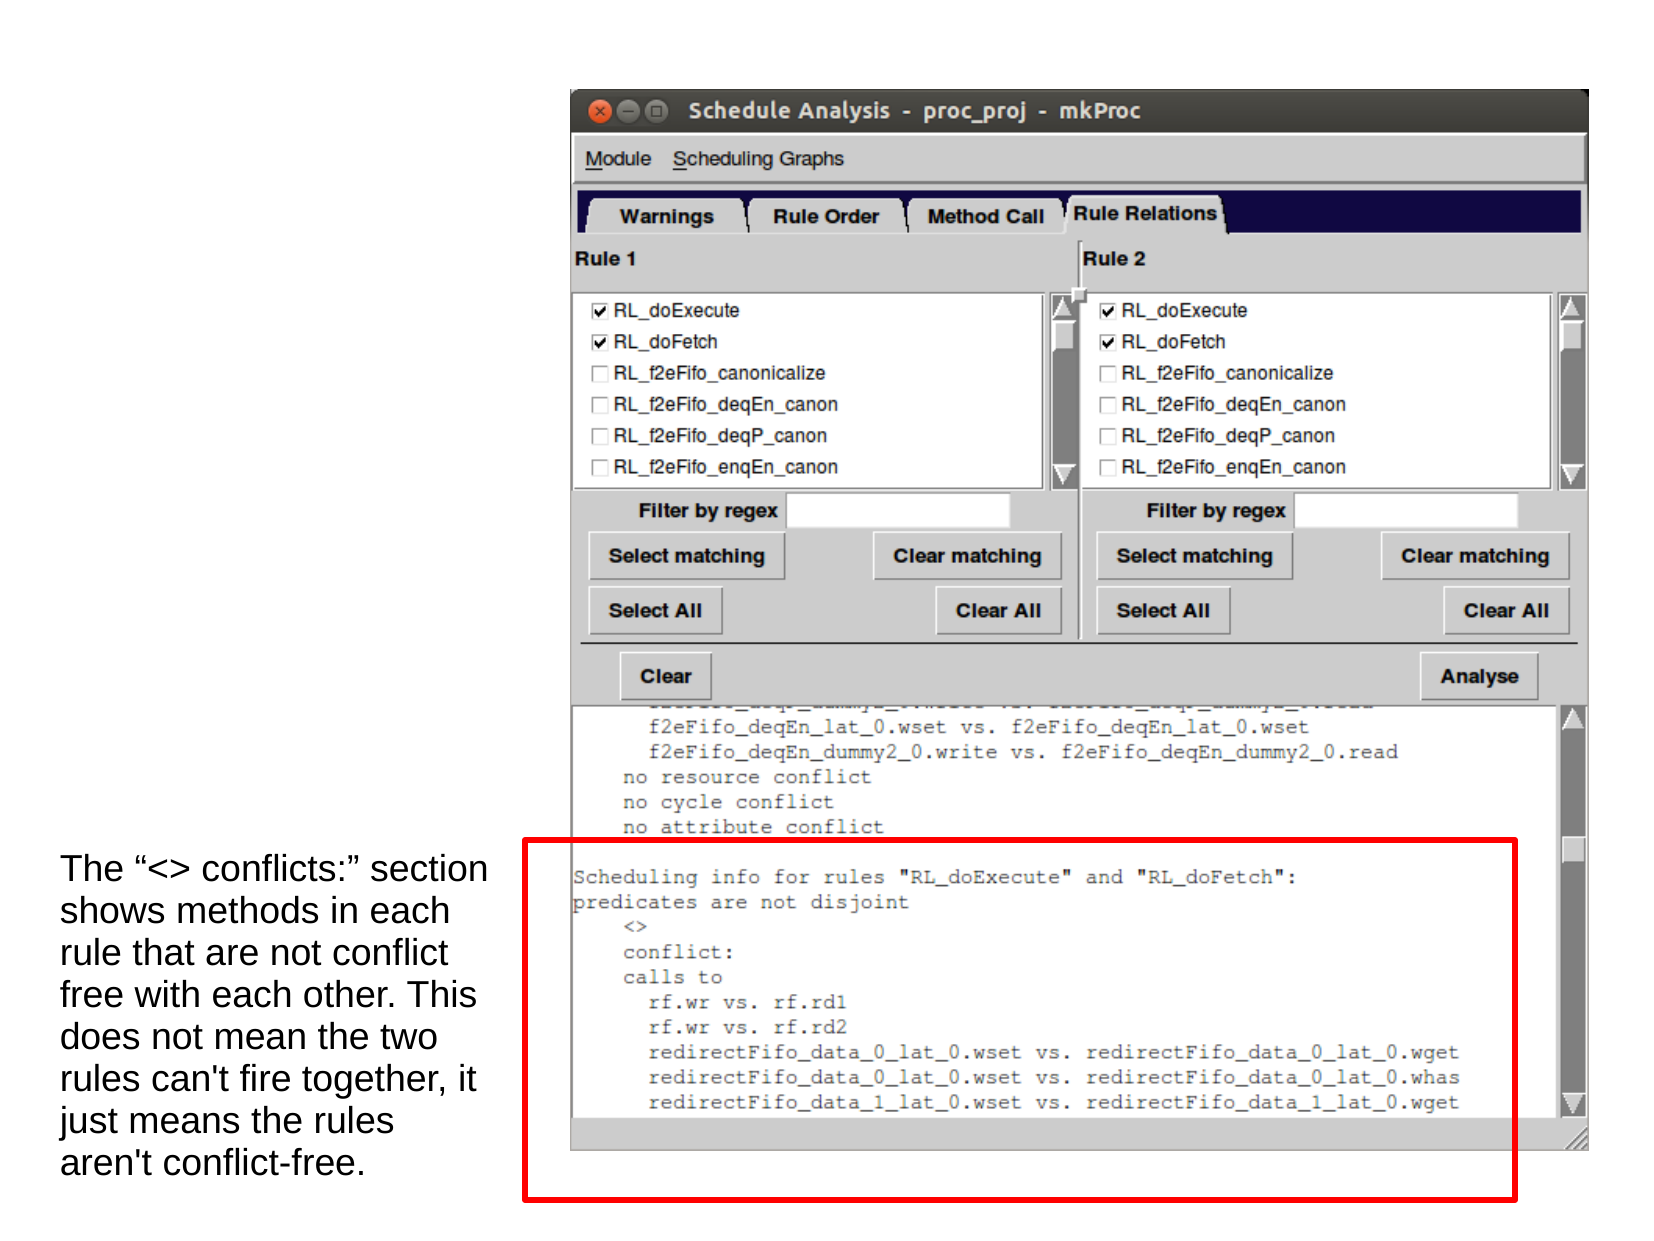

The “<> conflicts:” section shows methods in each rule that are not conflict free with each other. This does not mean the two rules can't fire together, it just means the rules aren't conflict-free.